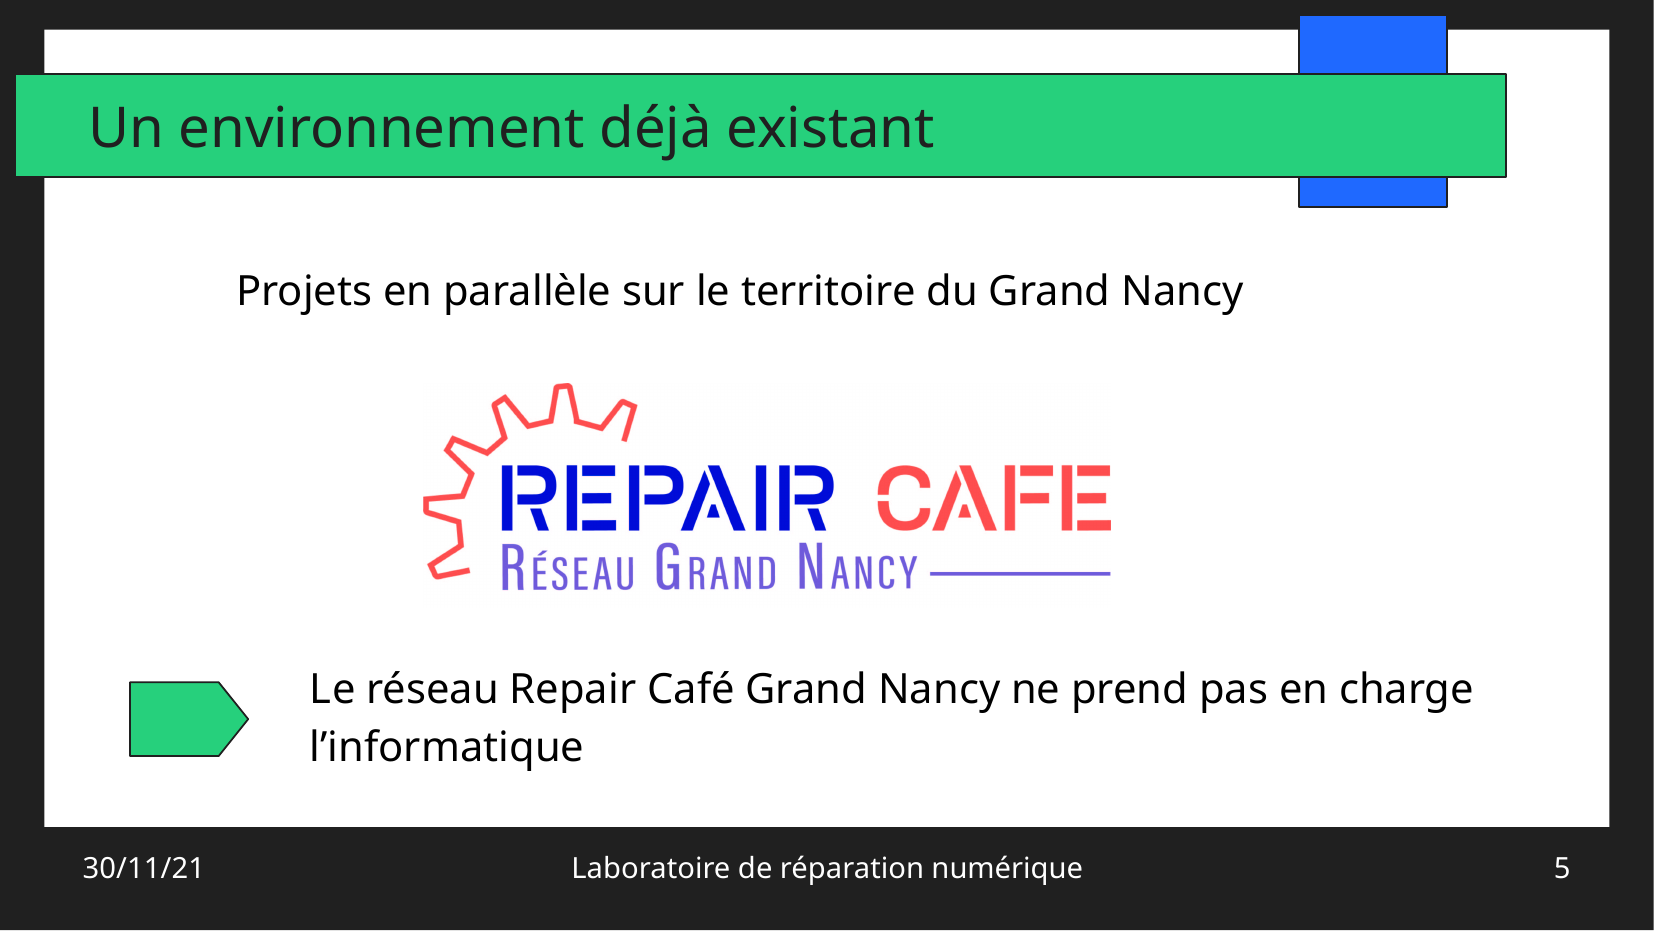

# Un environnement déjà existant
		Projets en parallèle sur le territoire du Grand Nancy
			Le réseau Repair Café Grand Nancy ne prend pas en charge
			l’informatique
30/11/21
Laboratoire de réparation numérique
5